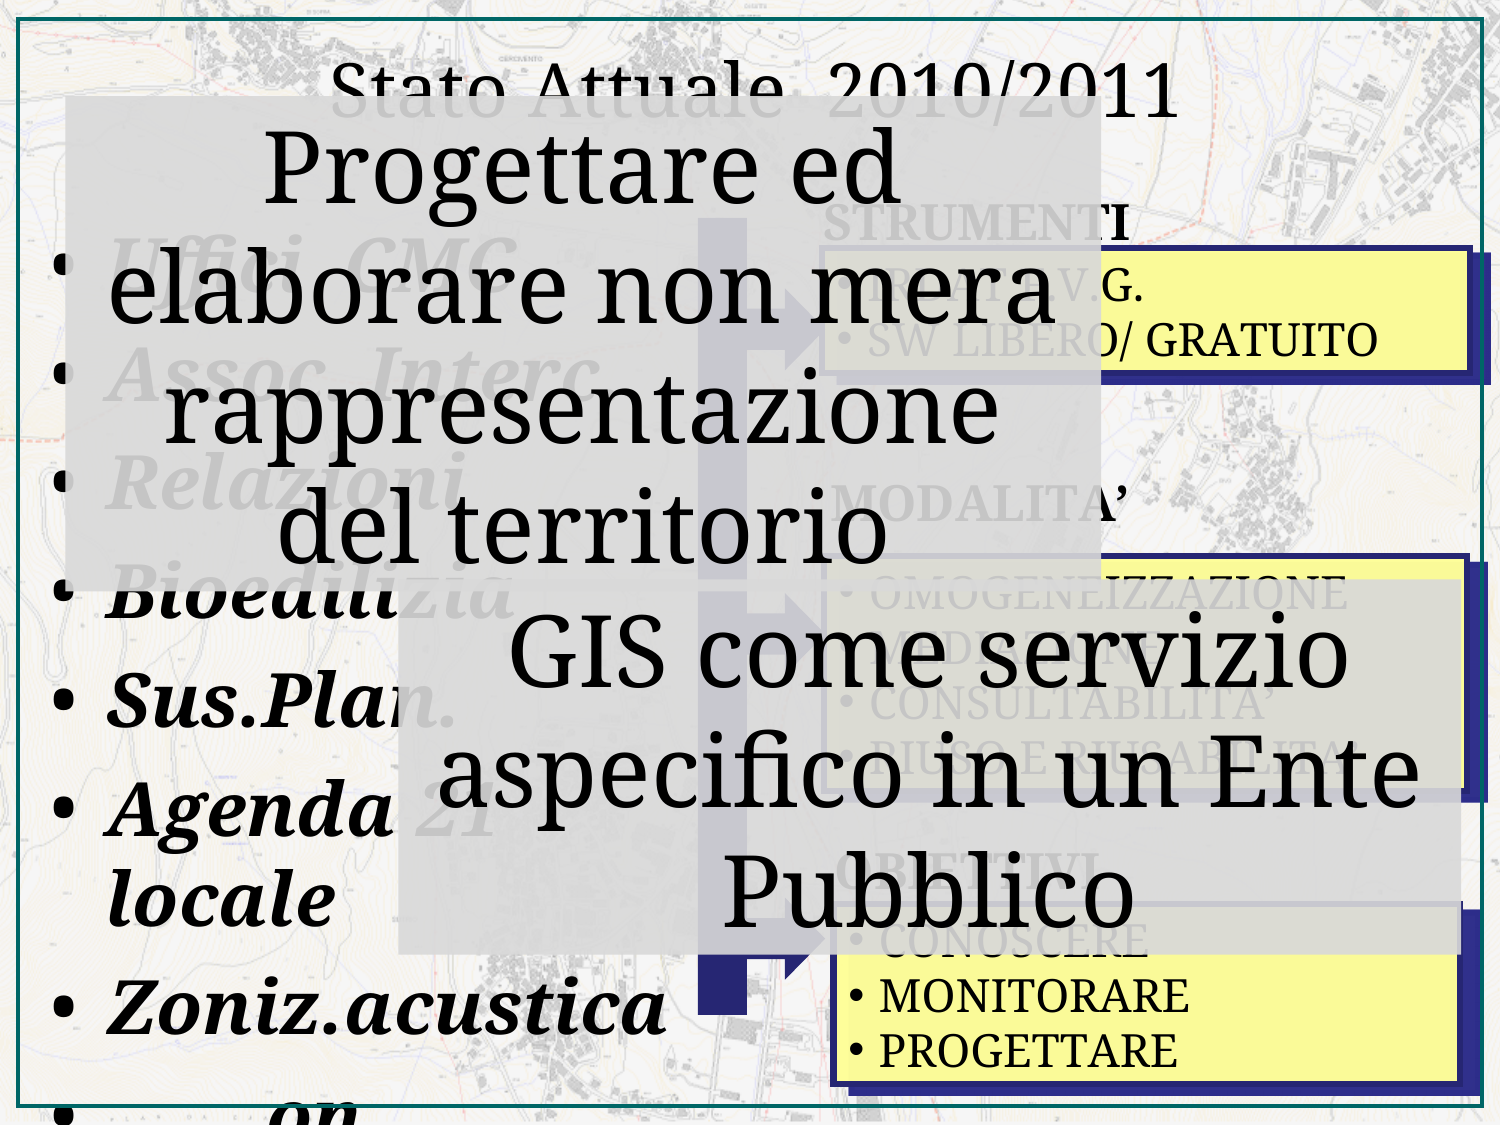

# Stato Attuale 2010/2011
Progettare ed elaborare non mera rappresentazione del territorio
STRUMENTI
MODALITA’
OBIETTIVI
Uffici CMC
Assoc. Interc.
Relazioni
Bioedilizia
Sus.Plan.
Agenda 21 locale
Zoniz.acustica
…….on demand
IRDAT F.V.G.
SW LIBERO/ GRATUITO
OMOGENEIZZAZIONE
MEDIAZIONE
CONSULTABILITA’
RIUSO E RIUSABILITA’
GIS come servizio aspecifico in un Ente Pubblico
CONOSCERE
MONITORARE
PROGETTARE